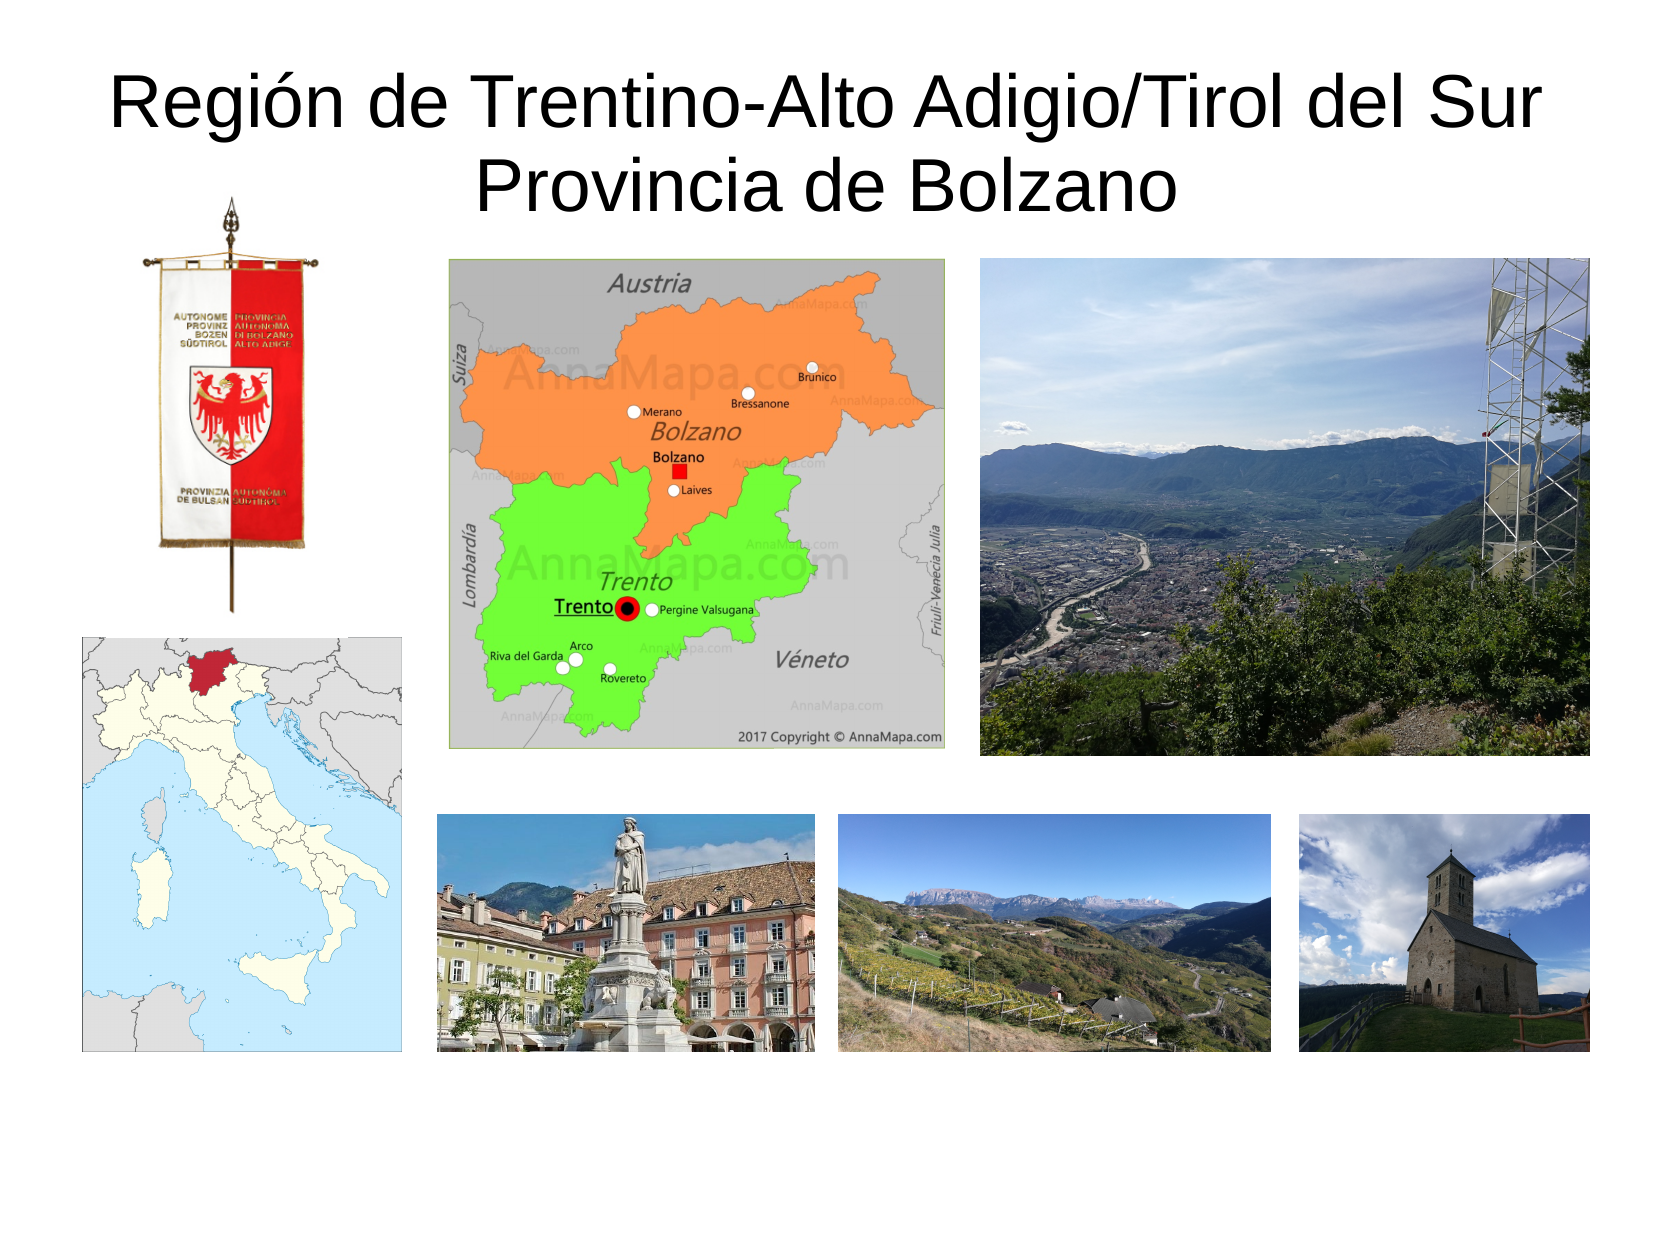

# Región de Trentino-Alto Adigio/Tirol del Sur Provincia de Bolzano